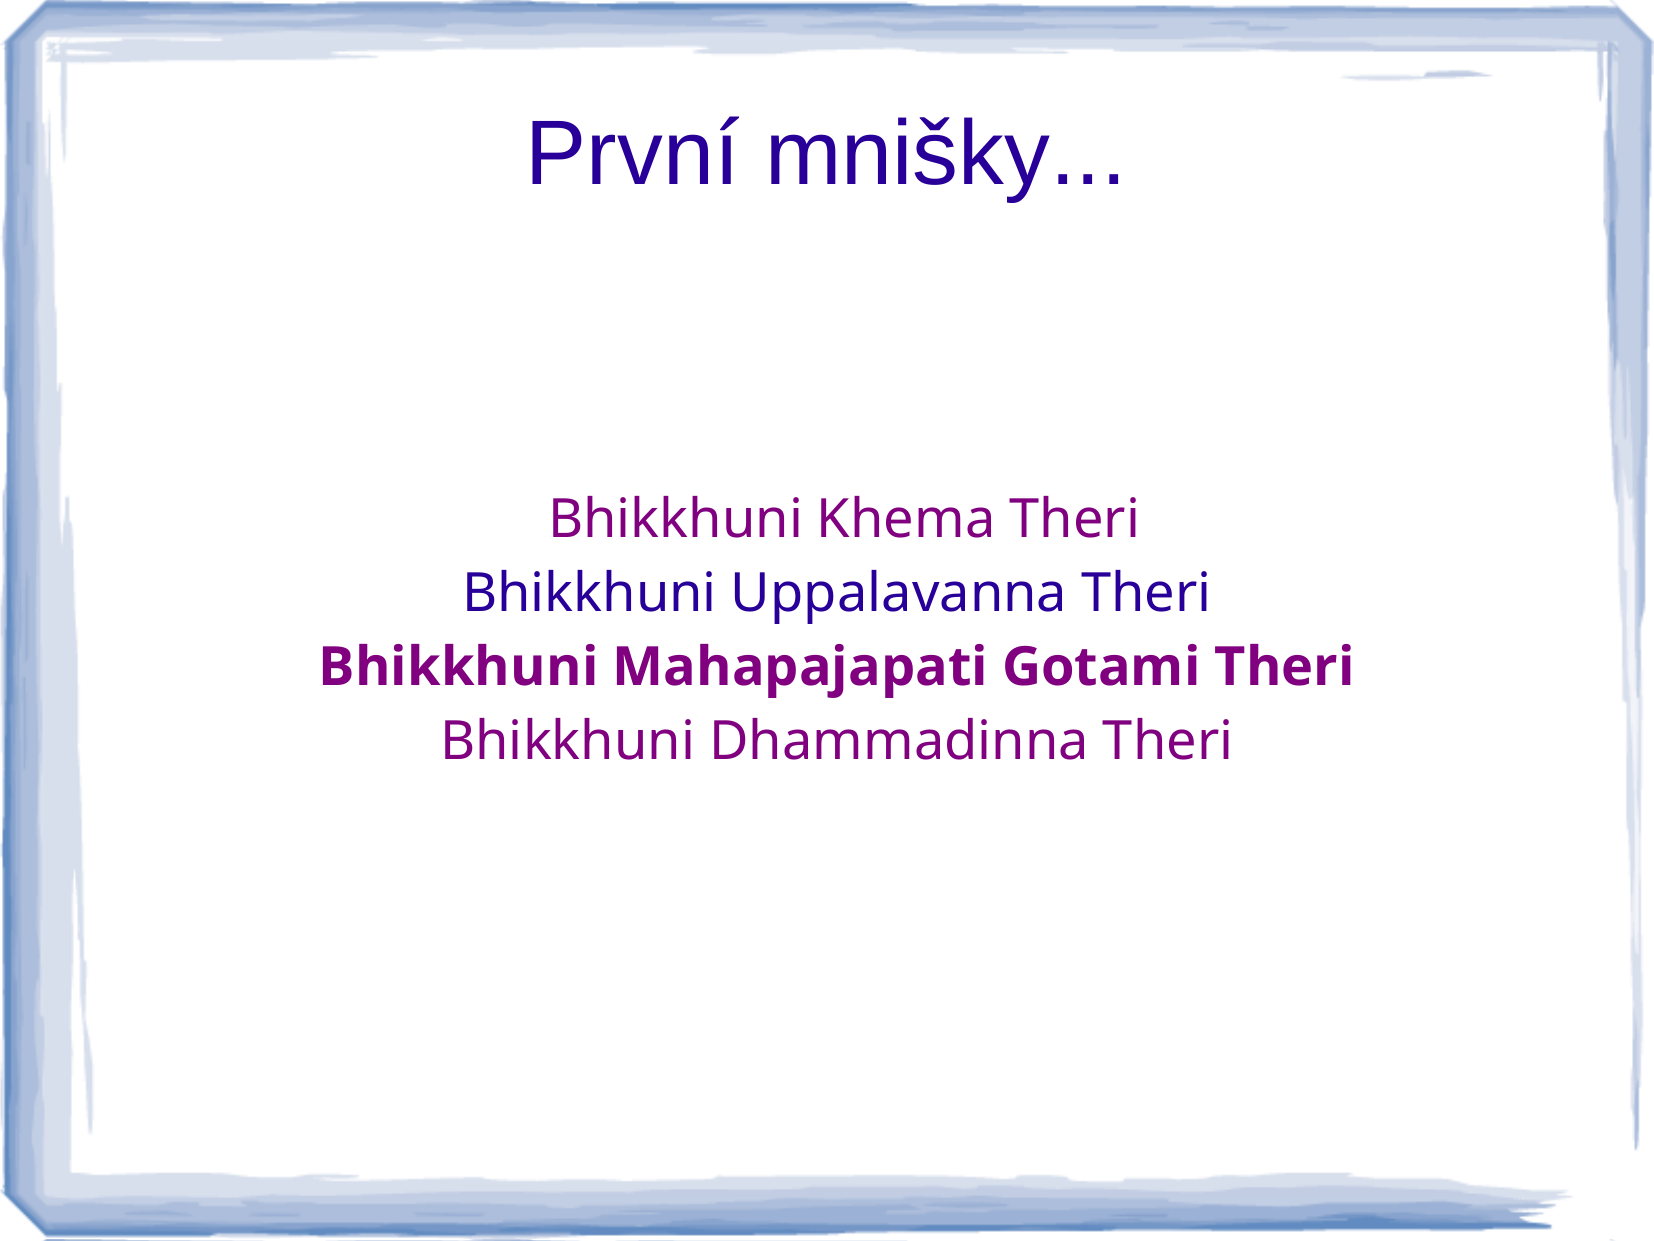

# První mnišky...
Bhikkhuni Khema Theri
Bhikkhuni Uppalavanna Theri
Bhikkhuni Mahapajapati Gotami Theri
Bhikkhuni Dhammadinna Theri